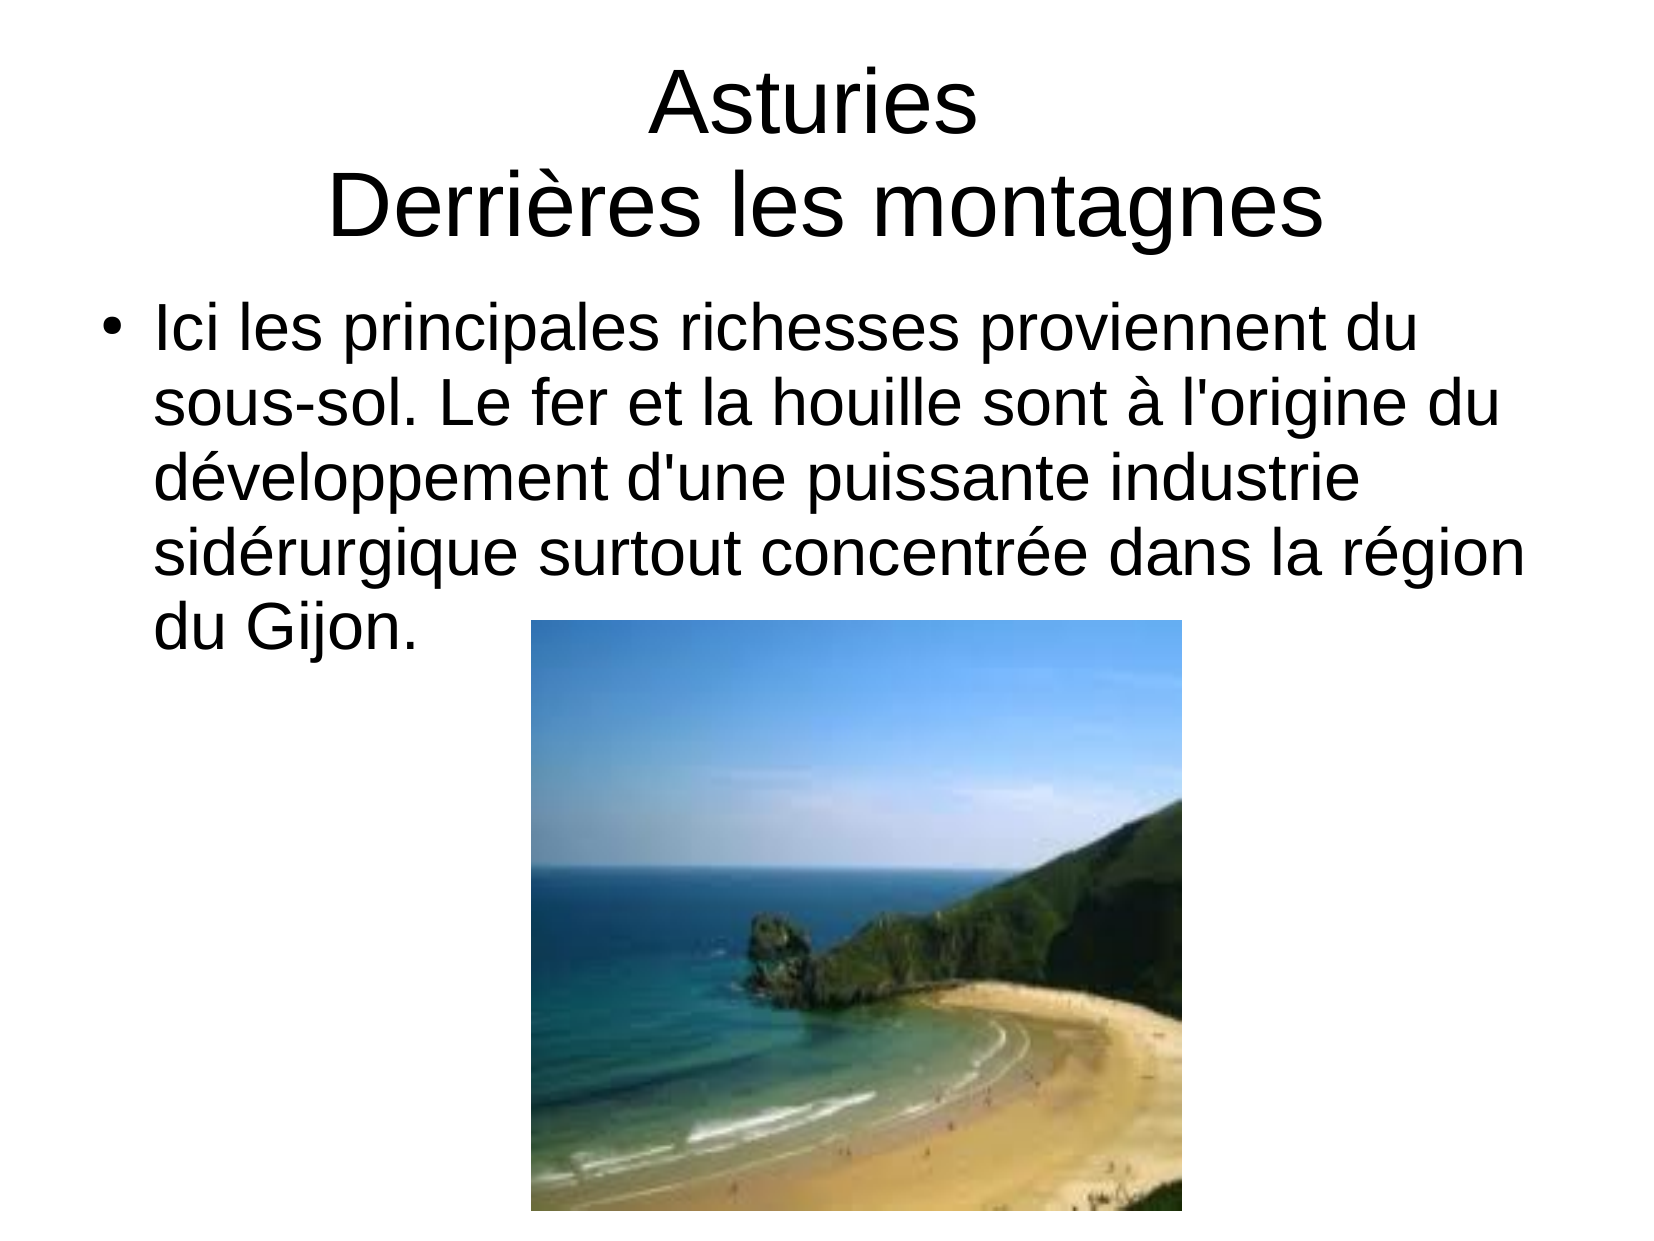

# Asturies Derrières les montagnes
Ici les principales richesses proviennent du sous-sol. Le fer et la houille sont à l'origine du développement d'une puissante industrie sidérurgique surtout concentrée dans la région du Gijon.